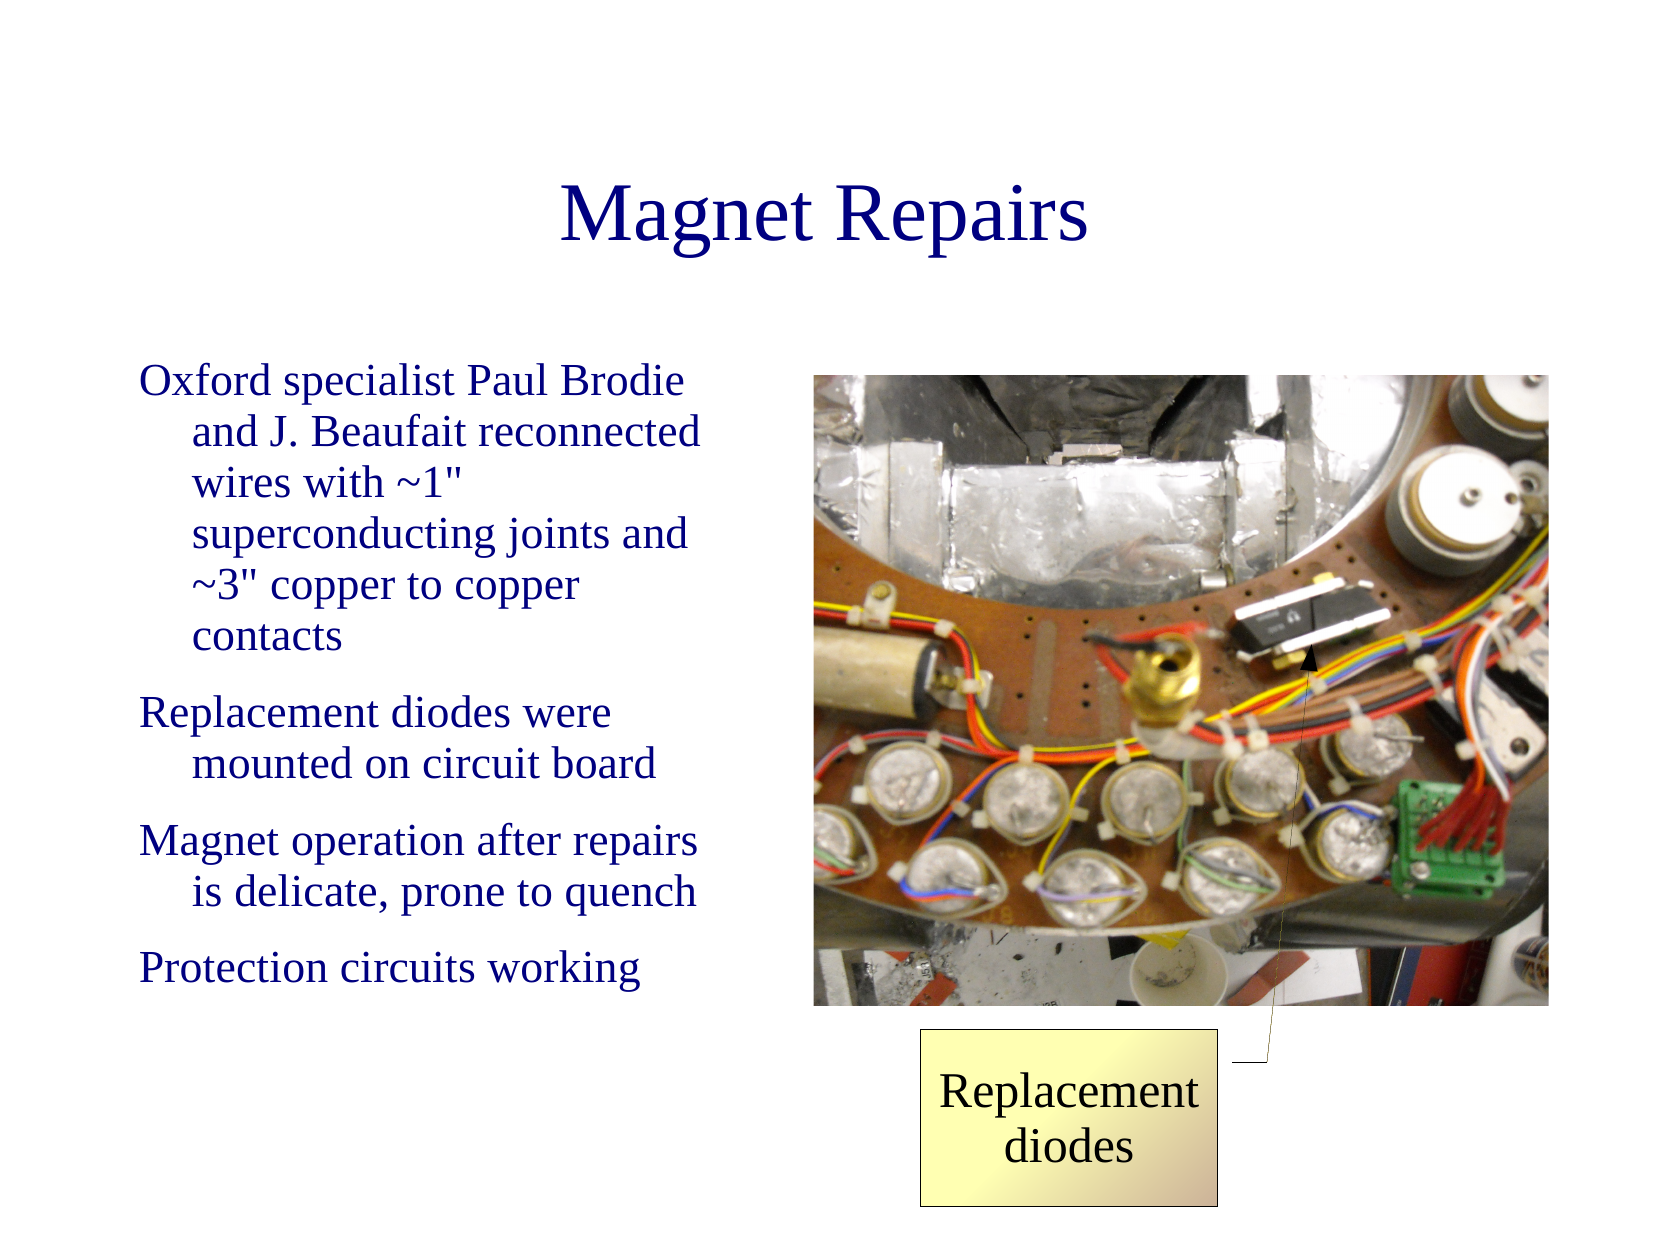

# Magnet Repairs
Oxford specialist Paul Brodie and J. Beaufait reconnected wires with ~1" superconducting joints and ~3" copper to copper contacts
Replacement diodes were mounted on circuit board
Magnet operation after repairs is delicate, prone to quench
Protection circuits working
Replacement diodes